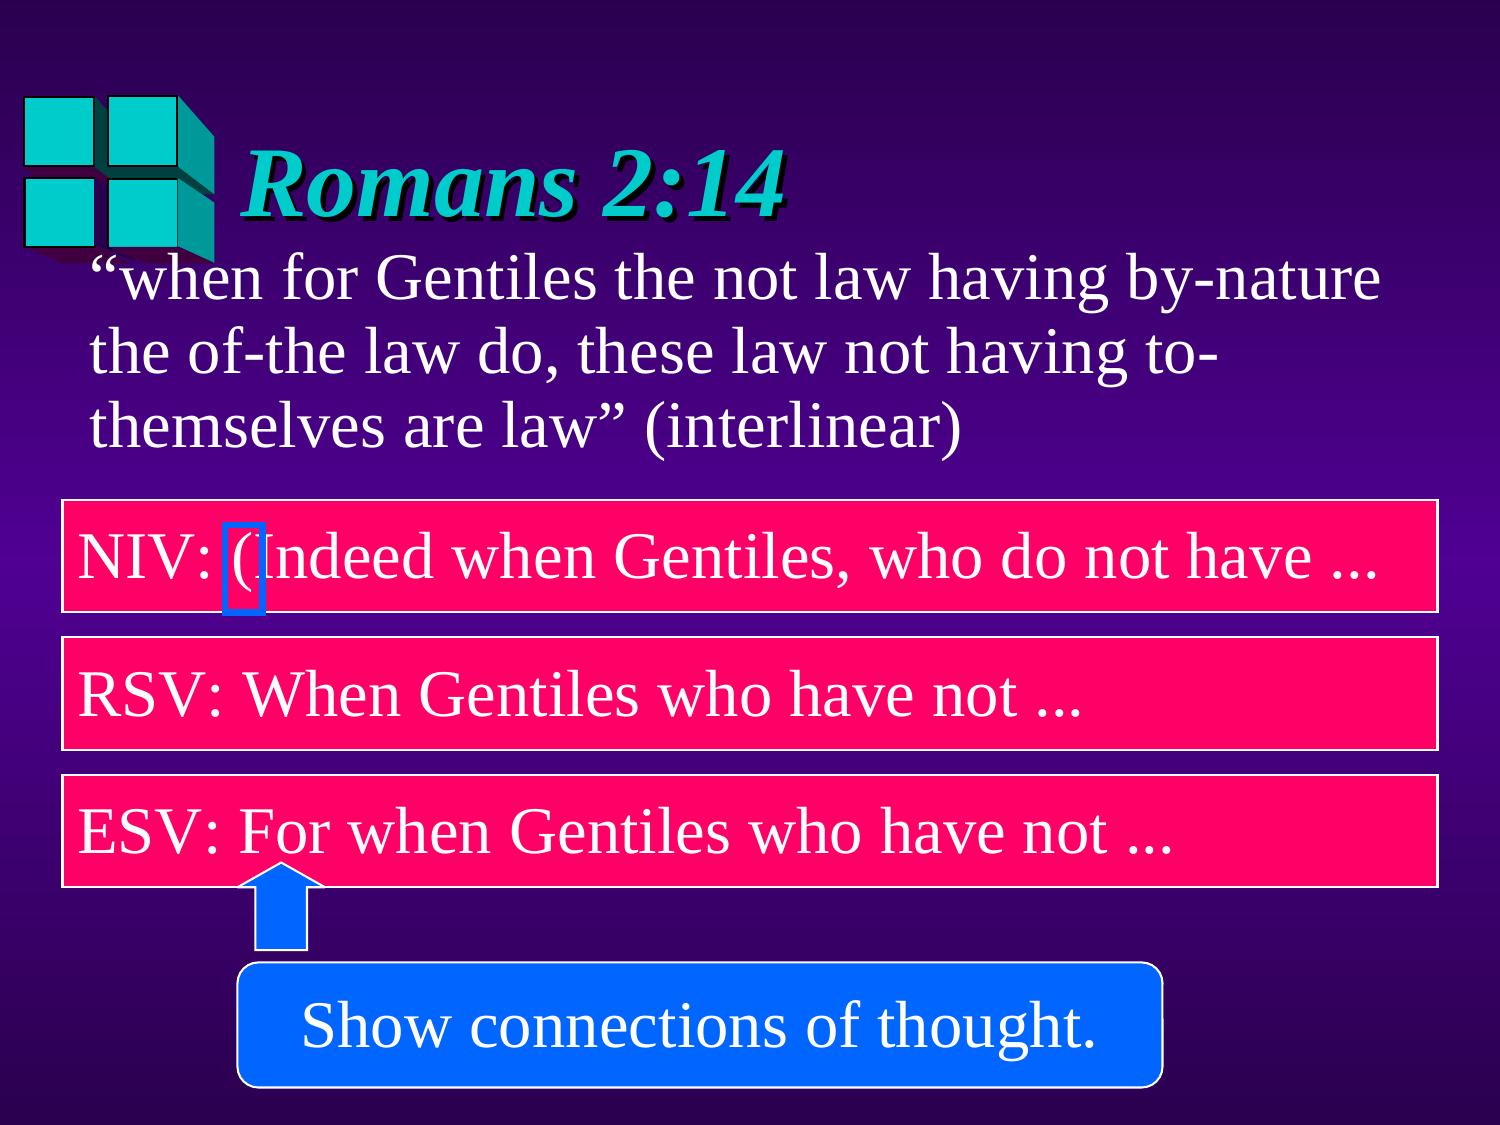

# Romans 2:14
“when for Gentiles the not law having by-nature the of-the law do, these law not having to-themselves are law” (interlinear)
NIV: (Indeed when Gentiles, who do not have ...
RSV: When Gentiles who have not ...
ESV: For when Gentiles who have not ...
Show connections of thought.